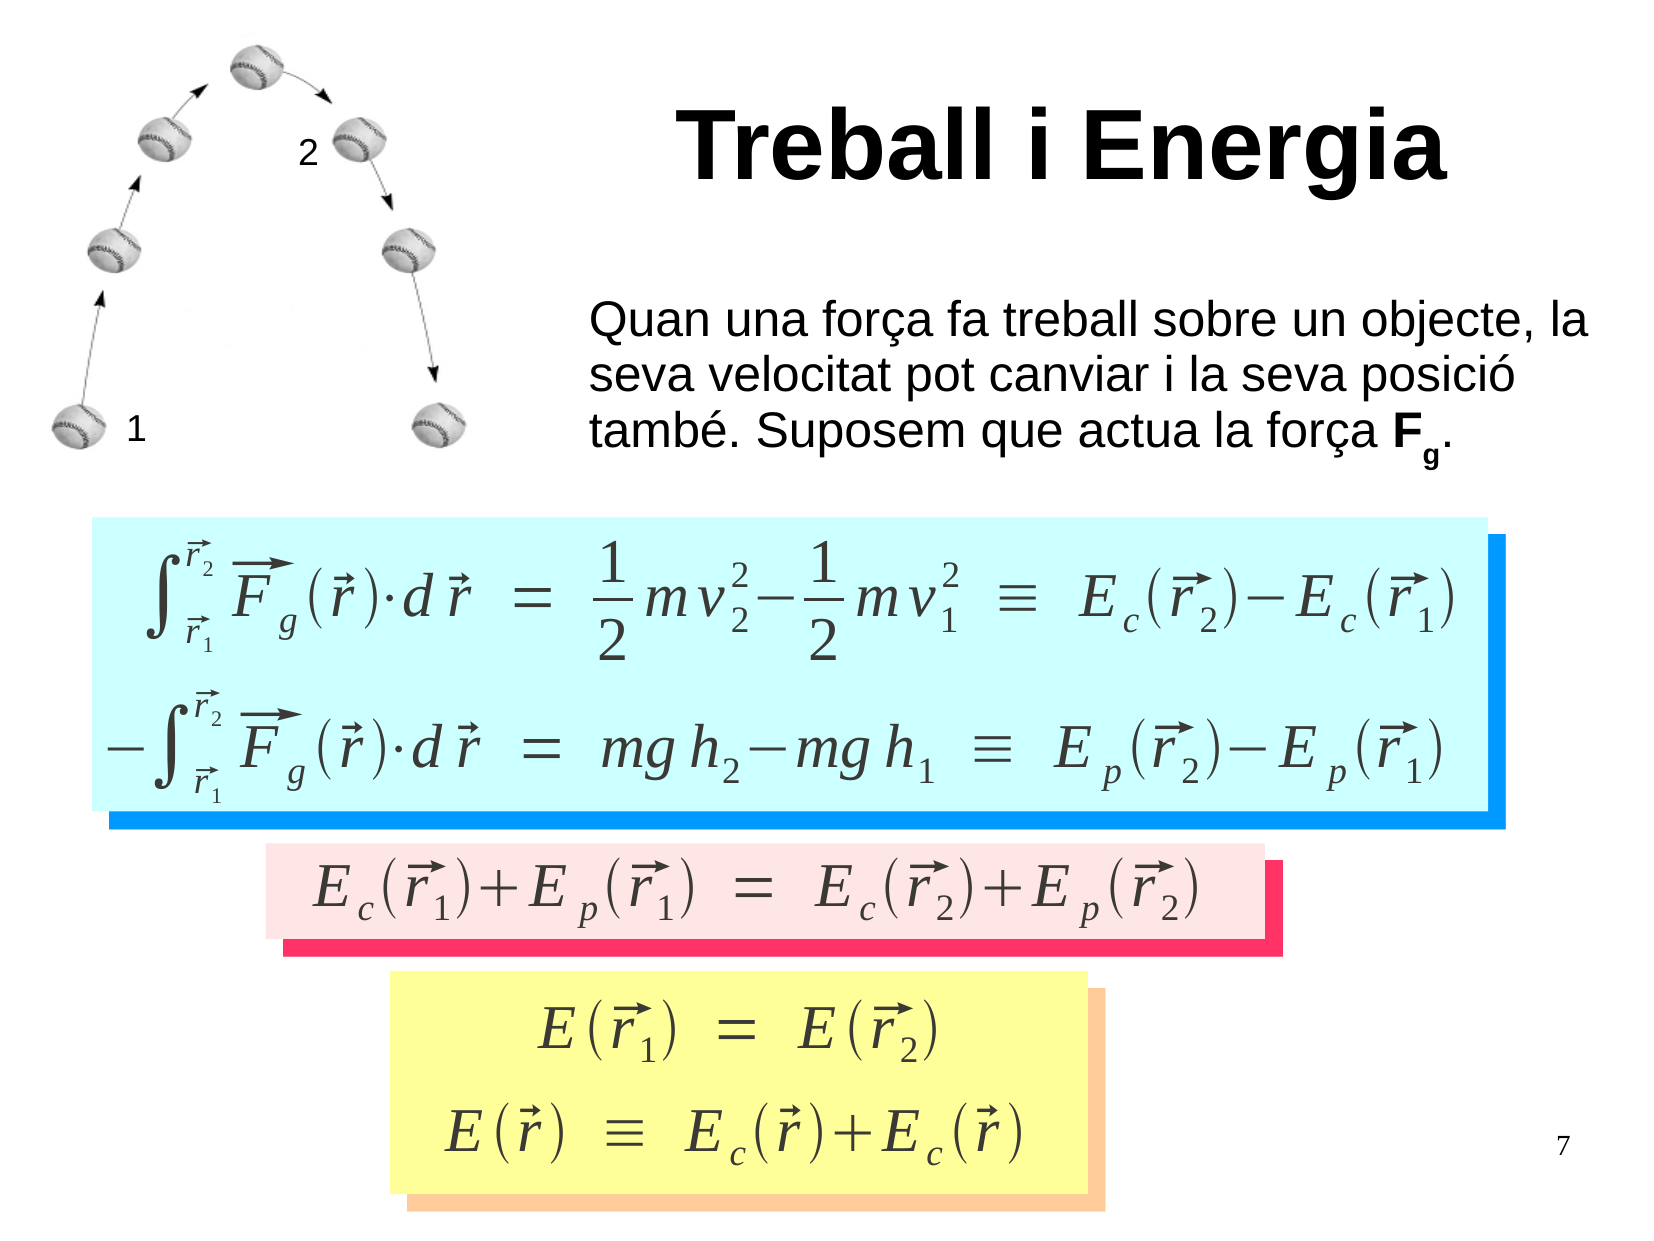

2
1
Treball i Energia
Quan una força fa treball sobre un objecte, la seva velocitat pot canviar i la seva posició també. Suposem que actua la força Fg.
7